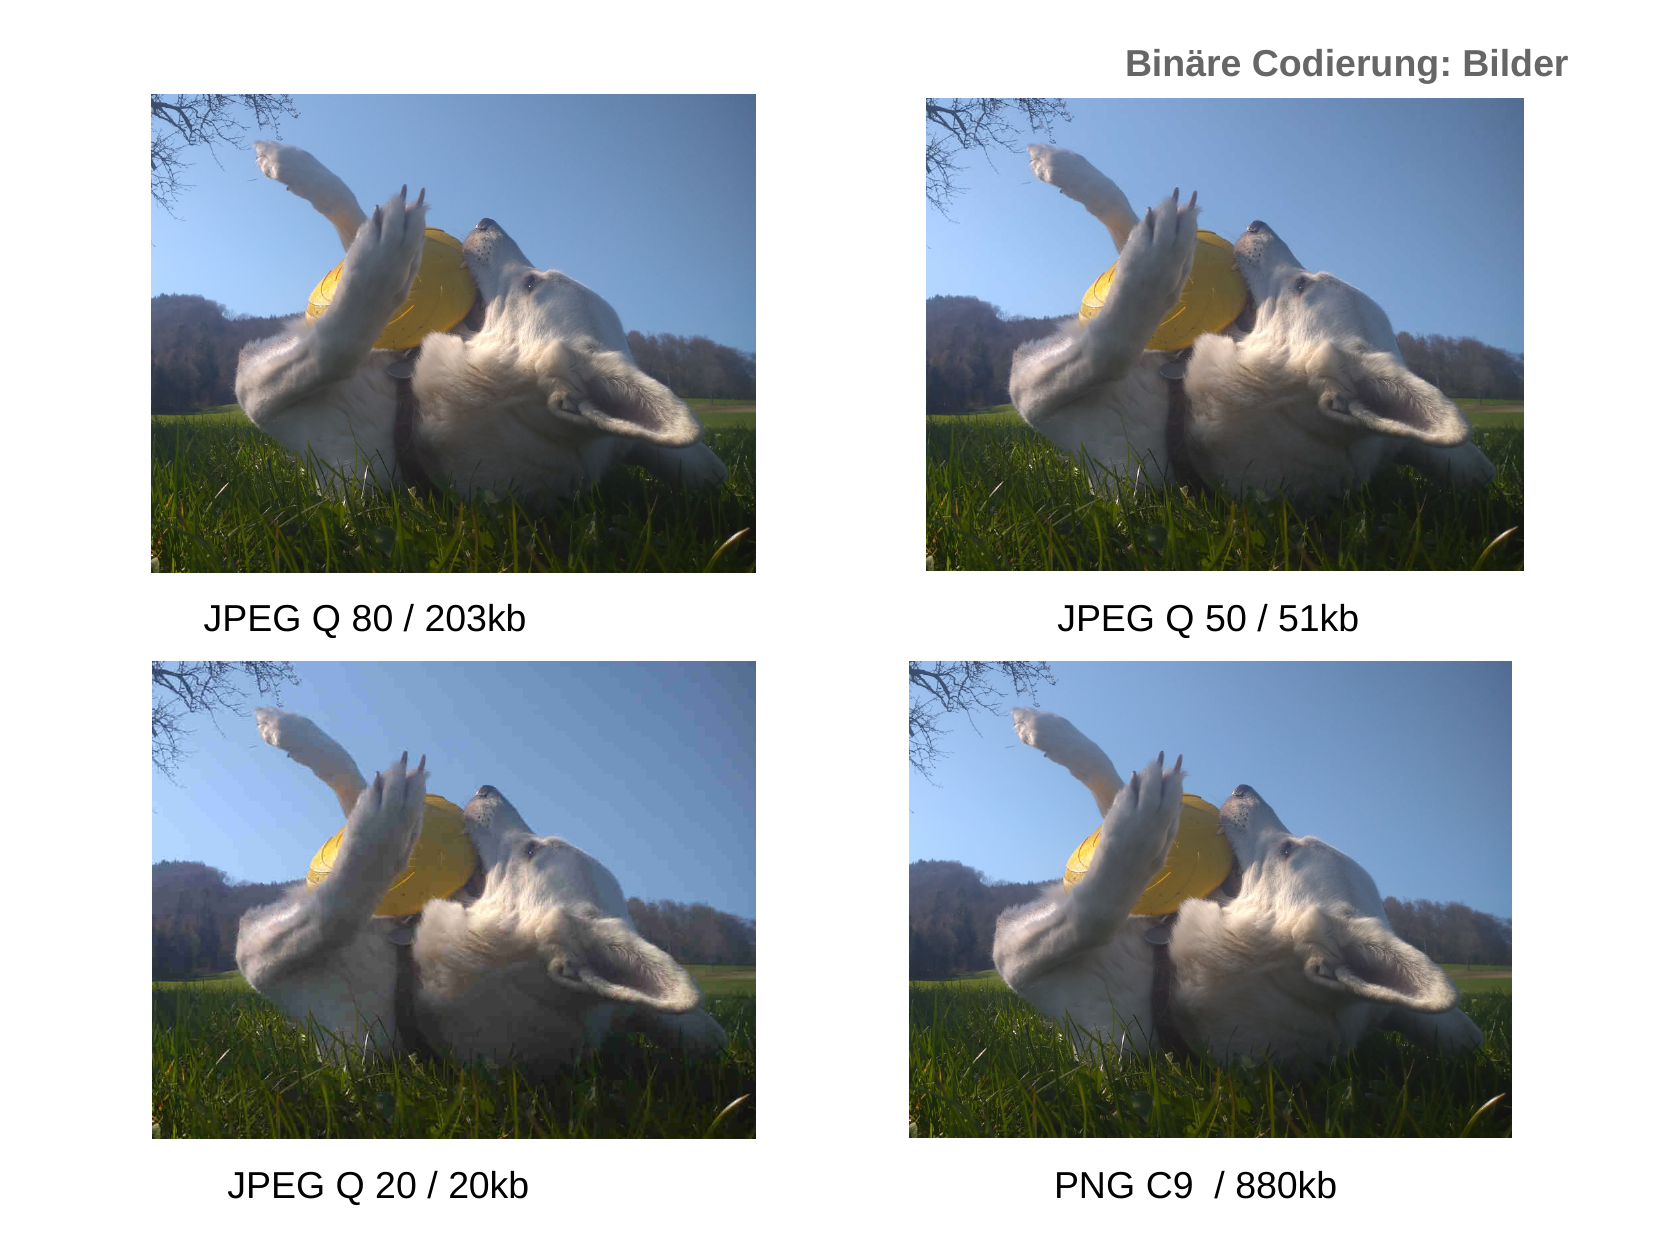

Binäre Codierung: Bilder
JPEG Q 80 / 203kb
JPEG Q 50 / 51kb
JPEG Q 20 / 20kb
PNG C9 / 880kb